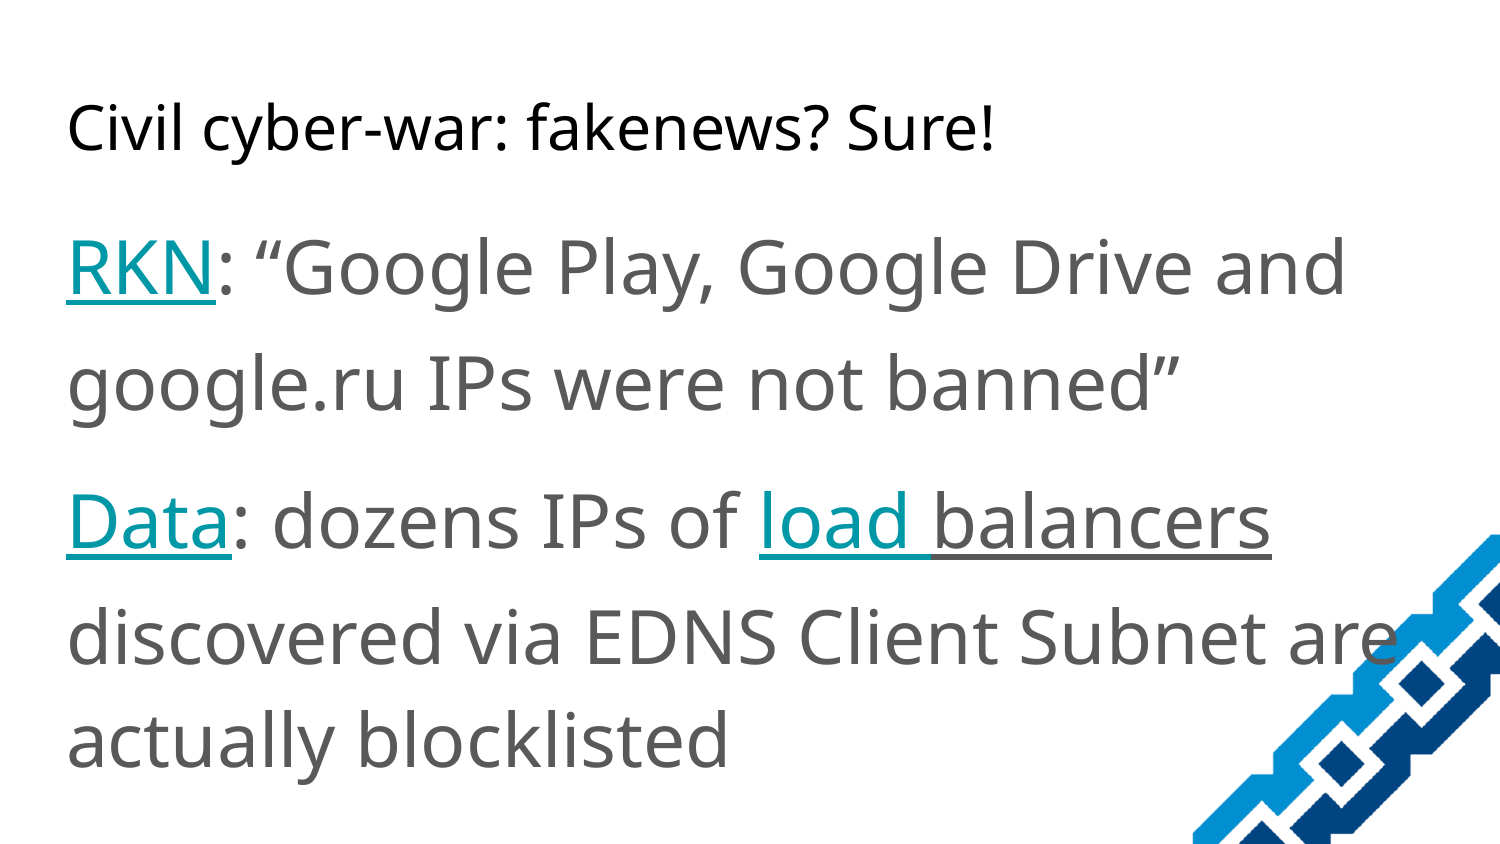

# Civil cyber-war: fakenews? Sure!
RKN: “Google Play, Google Drive and google.ru IPs were not banned”
Data: dozens IPs of load balancers discovered via EDNS Client Subnet are actually blocklisted